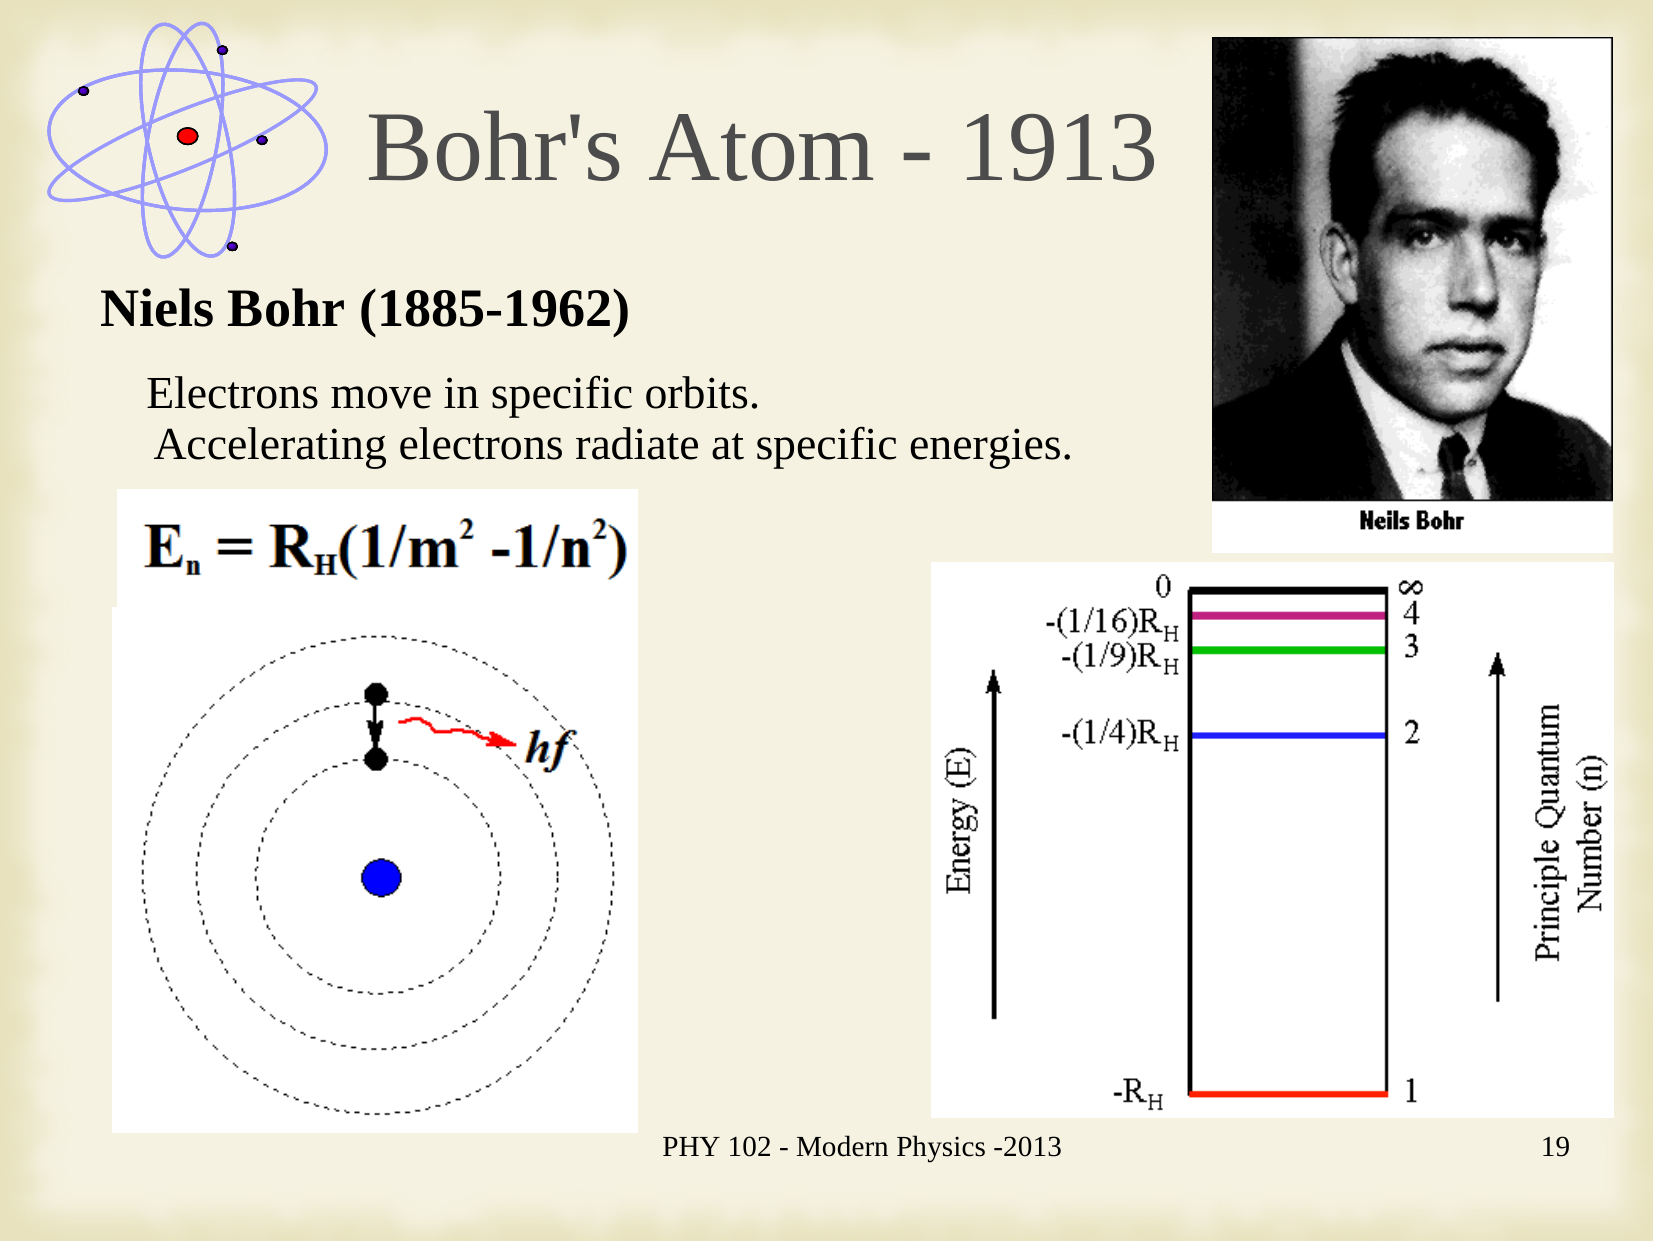

# Bohr's Atom - 1913
Niels Bohr (1885-1962)
 Electrons move in specific orbits.
Accelerating electrons radiate at specific energies.
PHY 102 - Modern Physics -2013
19